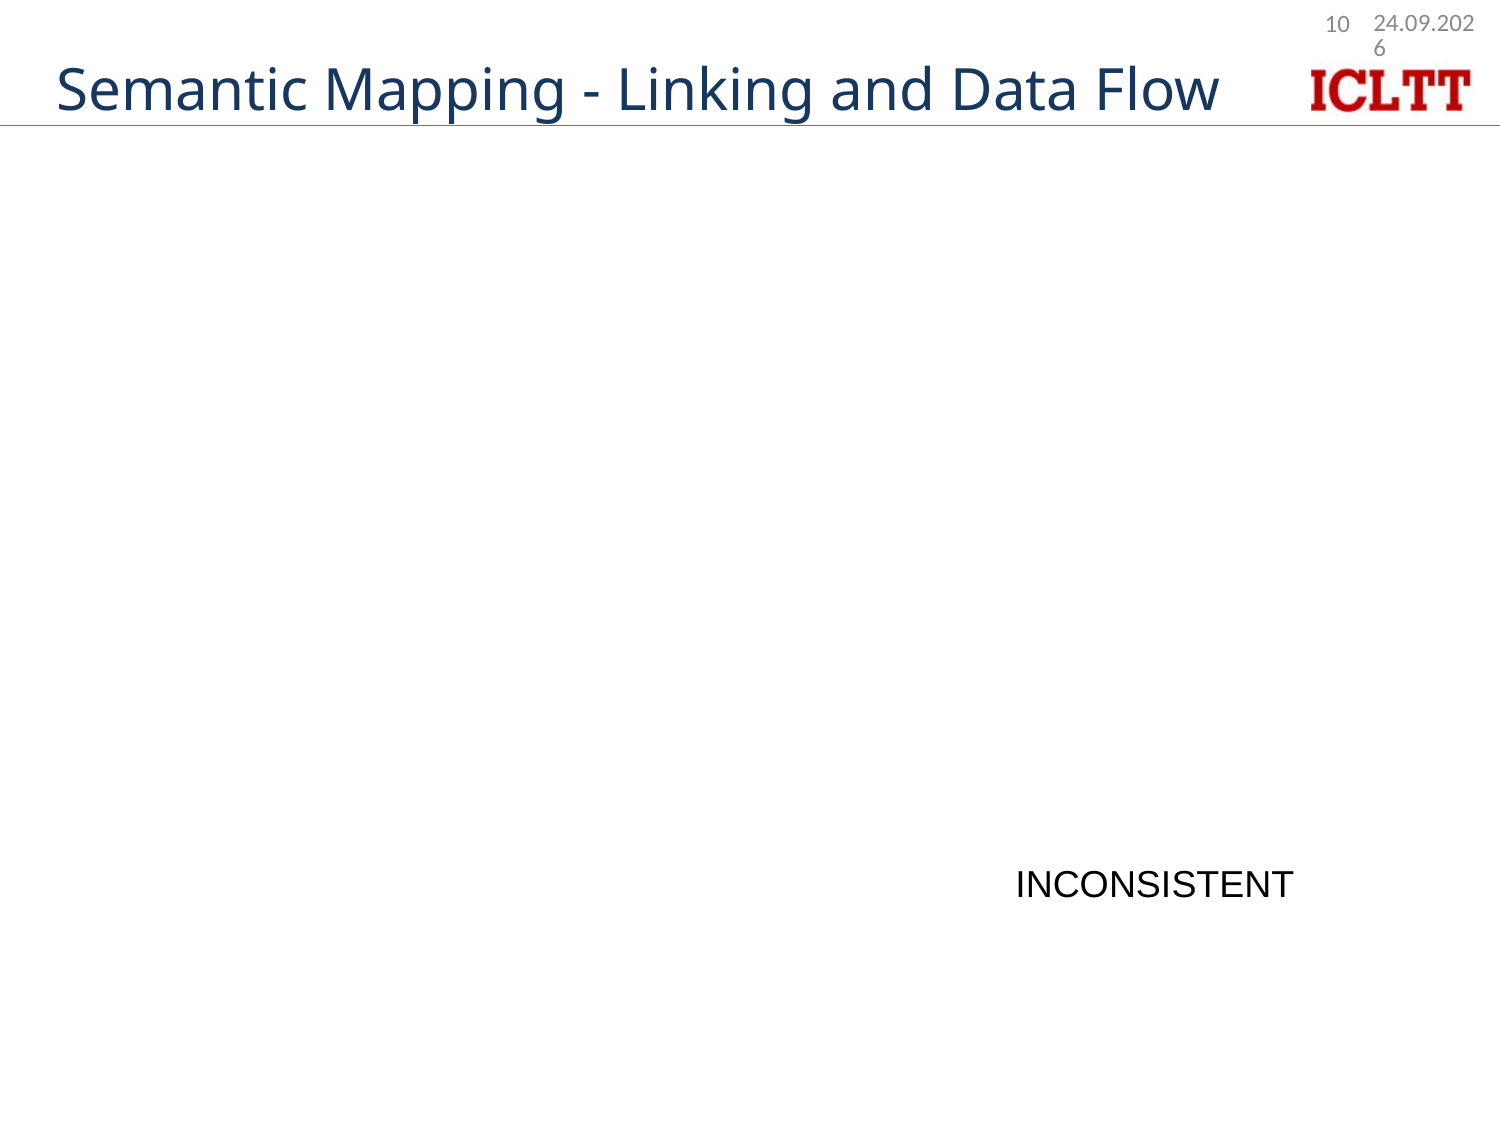

10
# Semantic Mapping - Linking and Data Flow
INCONSISTENT